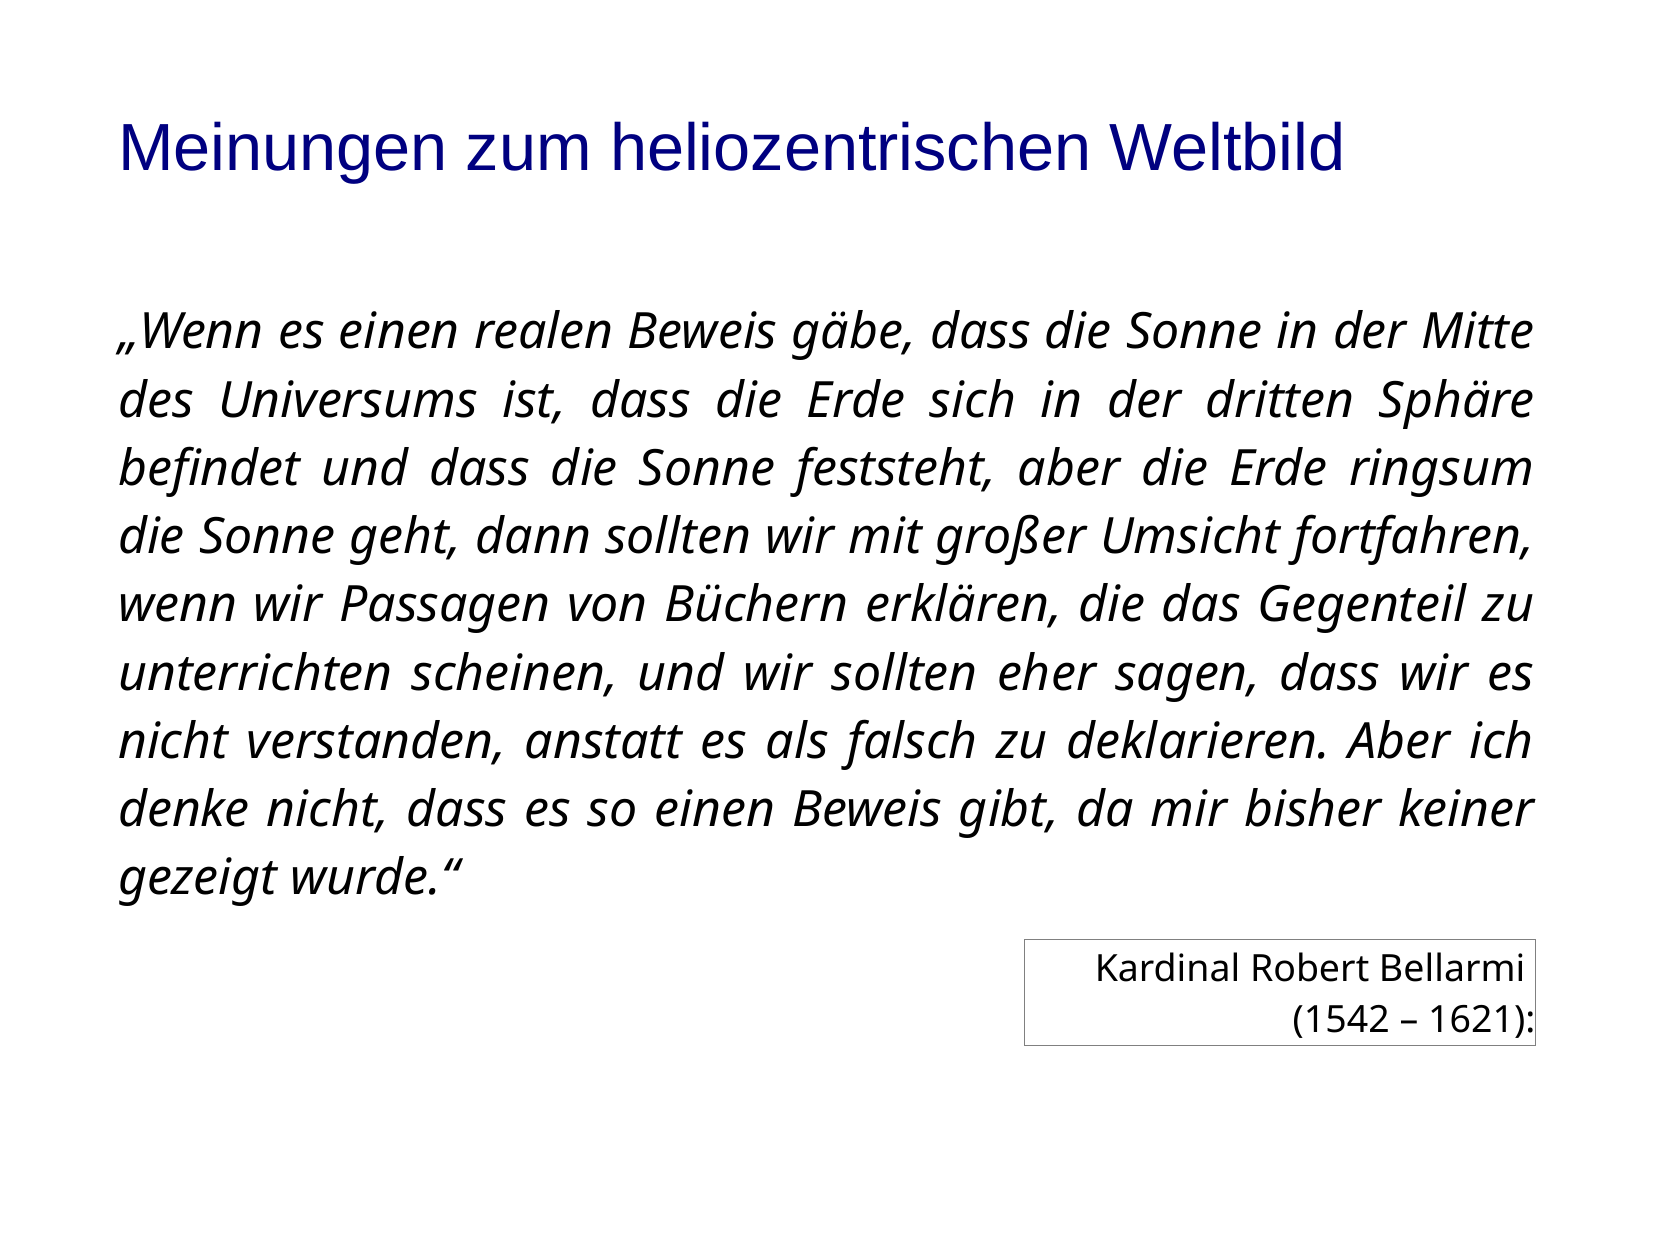

Meinungen zum heliozentrischen Weltbild
„Wenn es einen realen Beweis gäbe, dass die Sonne in der Mitte des Universums ist, dass die Erde sich in der dritten Sphäre befindet und dass die Sonne feststeht, aber die Erde ringsum die Sonne geht, dann sollten wir mit großer Umsicht fortfahren, wenn wir Passagen von Büchern erklären, die das Gegenteil zu unterrichten scheinen, und wir sollten eher sagen, dass wir es nicht verstanden, anstatt es als falsch zu deklarieren. Aber ich denke nicht, dass es so einen Beweis gibt, da mir bisher keiner gezeigt wurde.“
# Kardinal Robert Bellarmi (1542 – 1621):